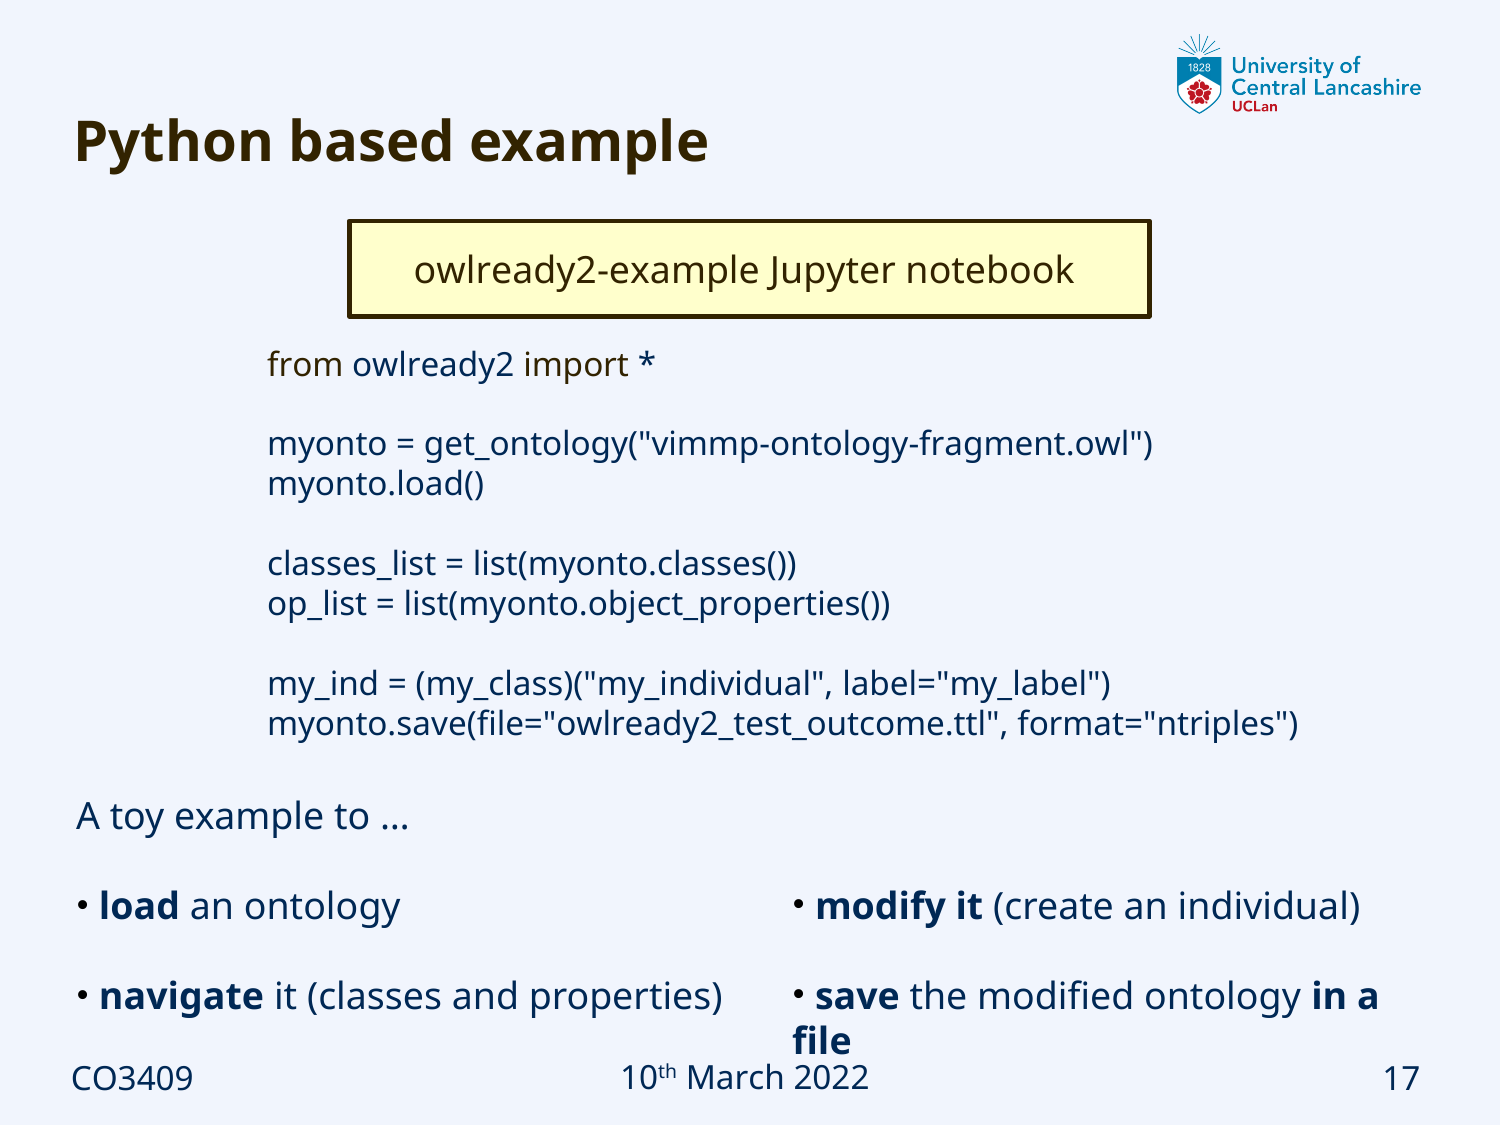

# Python based example
owlready2-example Jupyter notebook
from owlready2 import *
myonto = get_ontology("vimmp-ontology-fragment.owl")
myonto.load()
classes_list = list(myonto.classes())
op_list = list(myonto.object_properties())
my_ind = (my_class)("my_individual", label="my_label")
myonto.save(file="owlready2_test_outcome.ttl", format="ntriples")
A toy example to …
 load an ontology
 navigate it (classes and properties)
 modify it (create an individual)
 save the modified ontology in a file